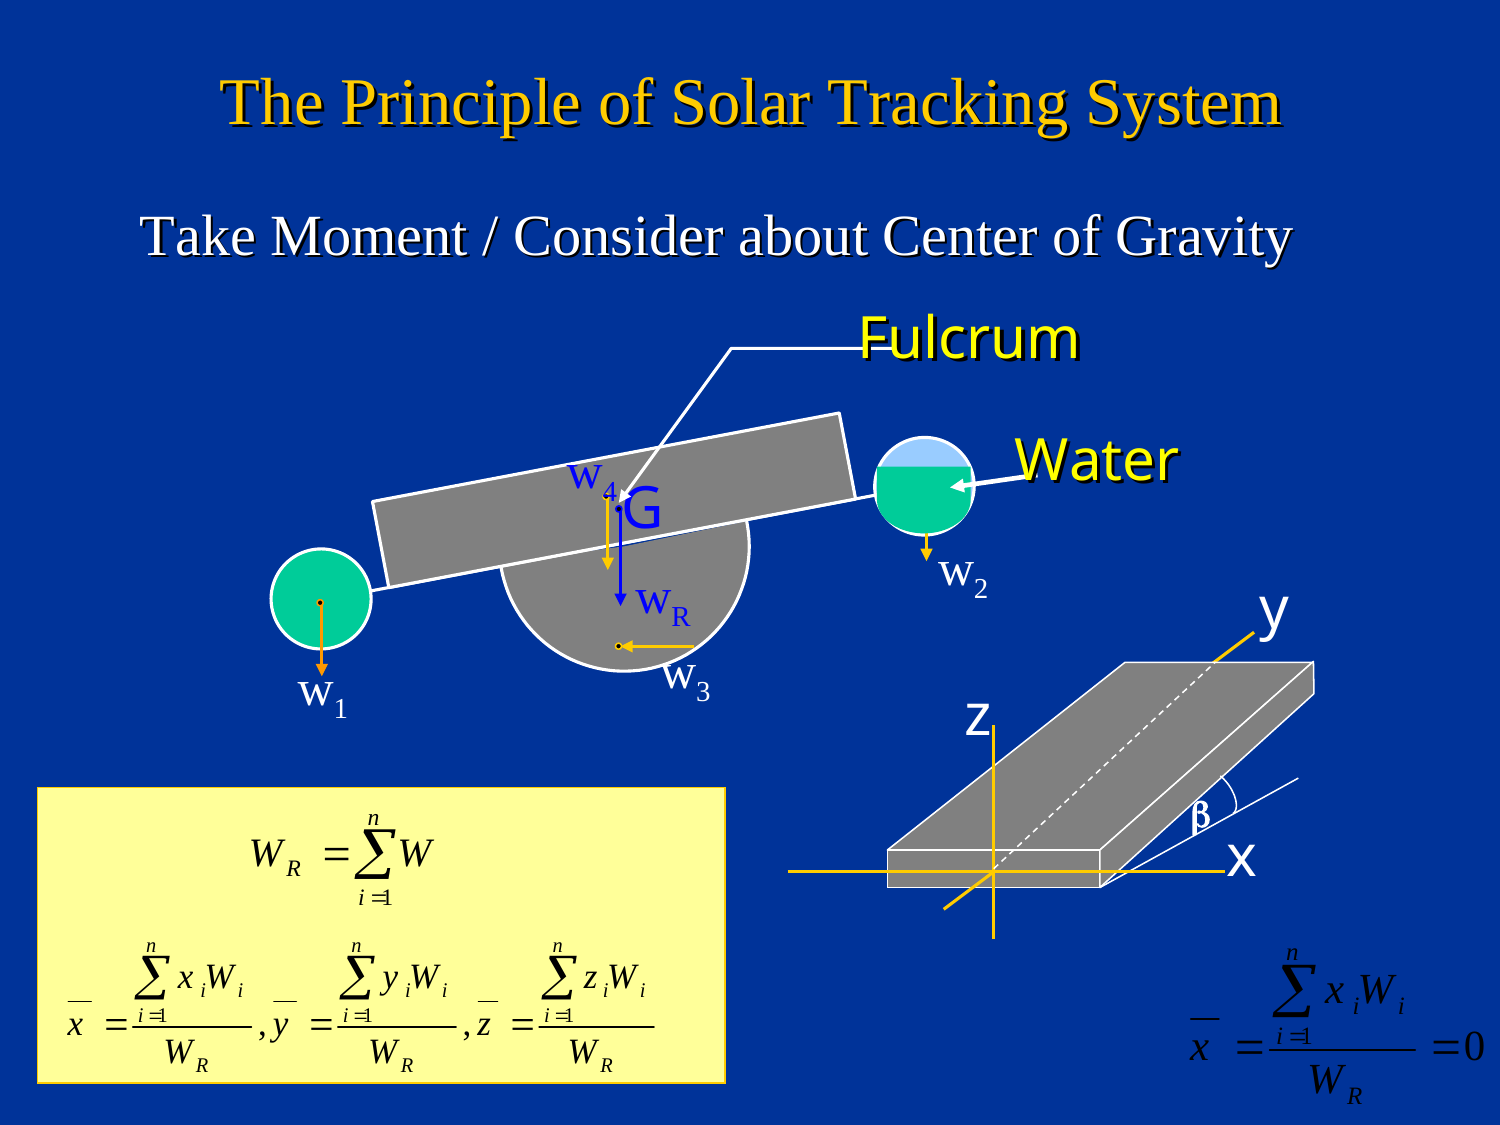

The Principle of Solar Tracking System
Take Moment / Consider about Center of Gravity
Fulcrum
Water
w4
G
w2
wR
y
z

x
w3
w1